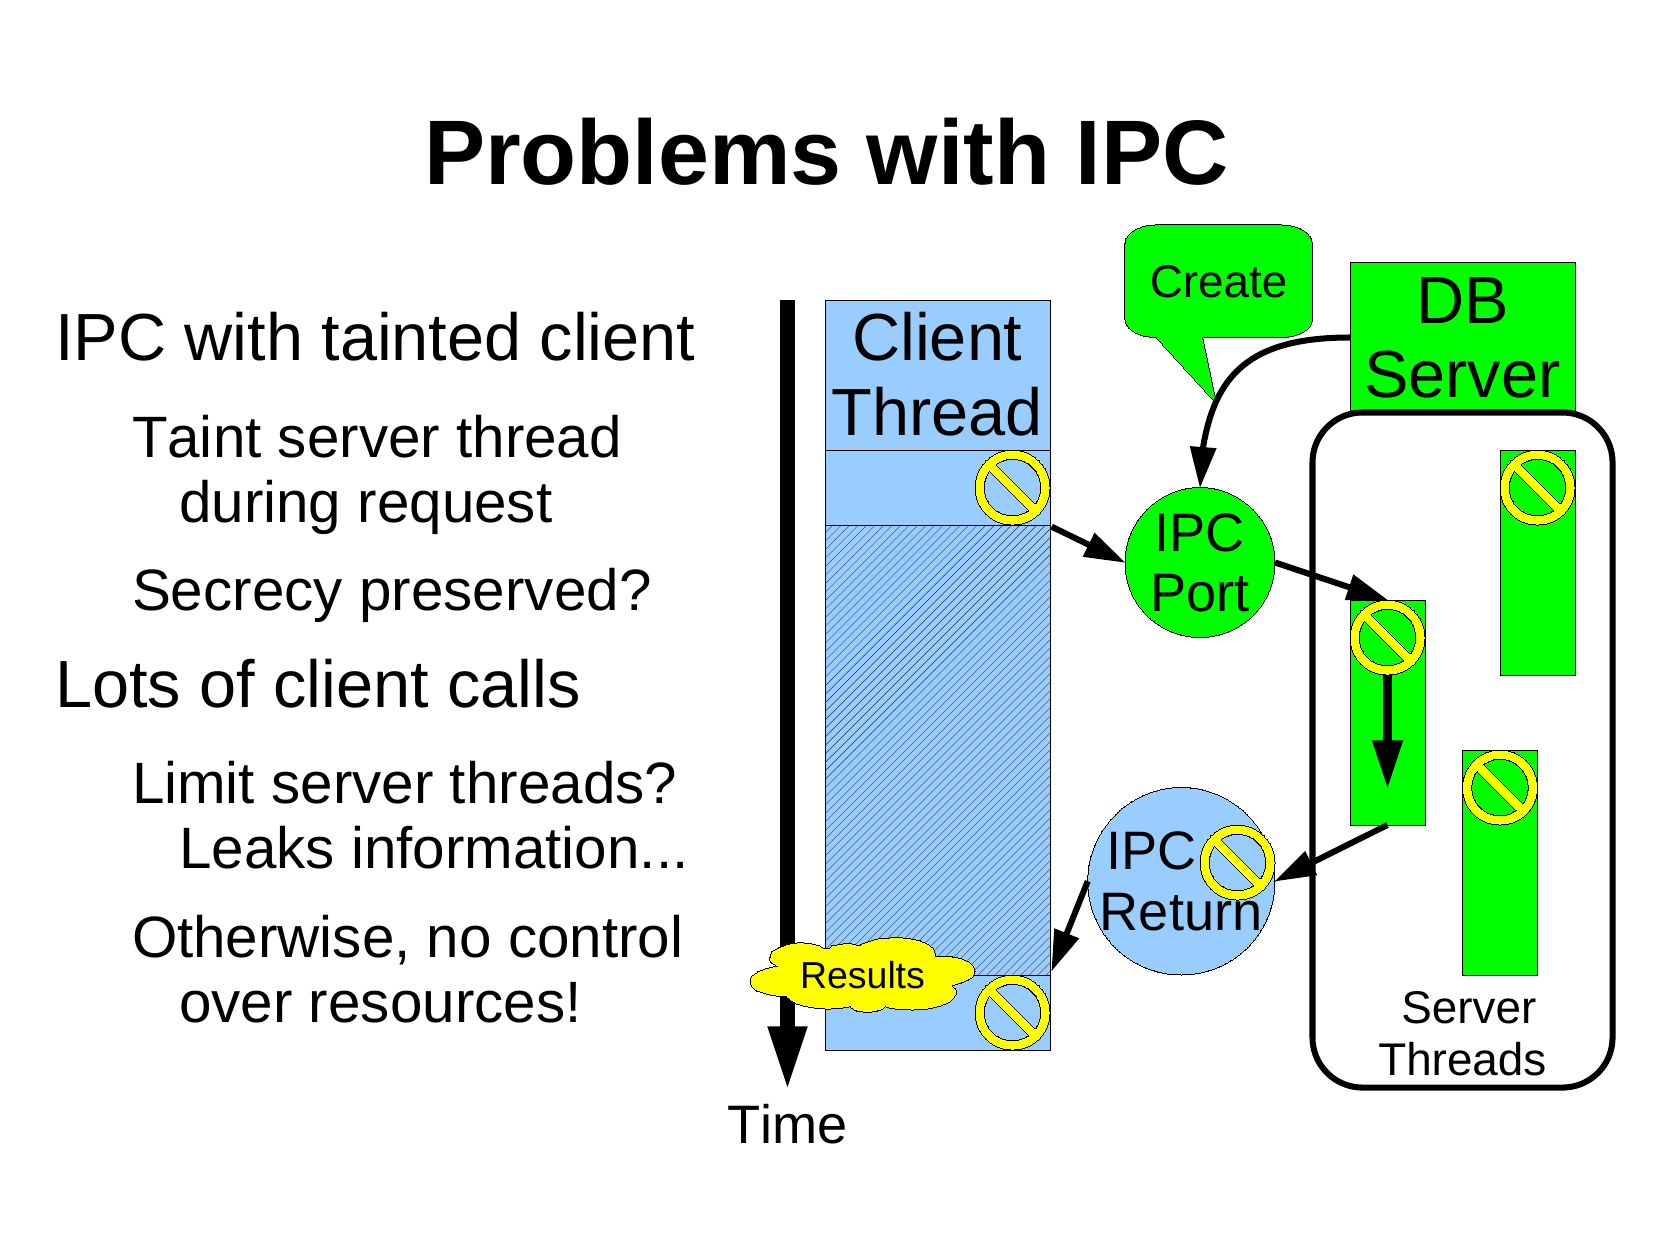

# Problems with IPC
Create
DB
Server
IPC with tainted client
Taint server thread
during request
Secrecy preserved?
Lots of client calls
Limit server threads?
Leaks information...
Otherwise, no control
over resources!
Client
Thread
IPC
Port
IPC
Return
Results
 Server
Threads
Time